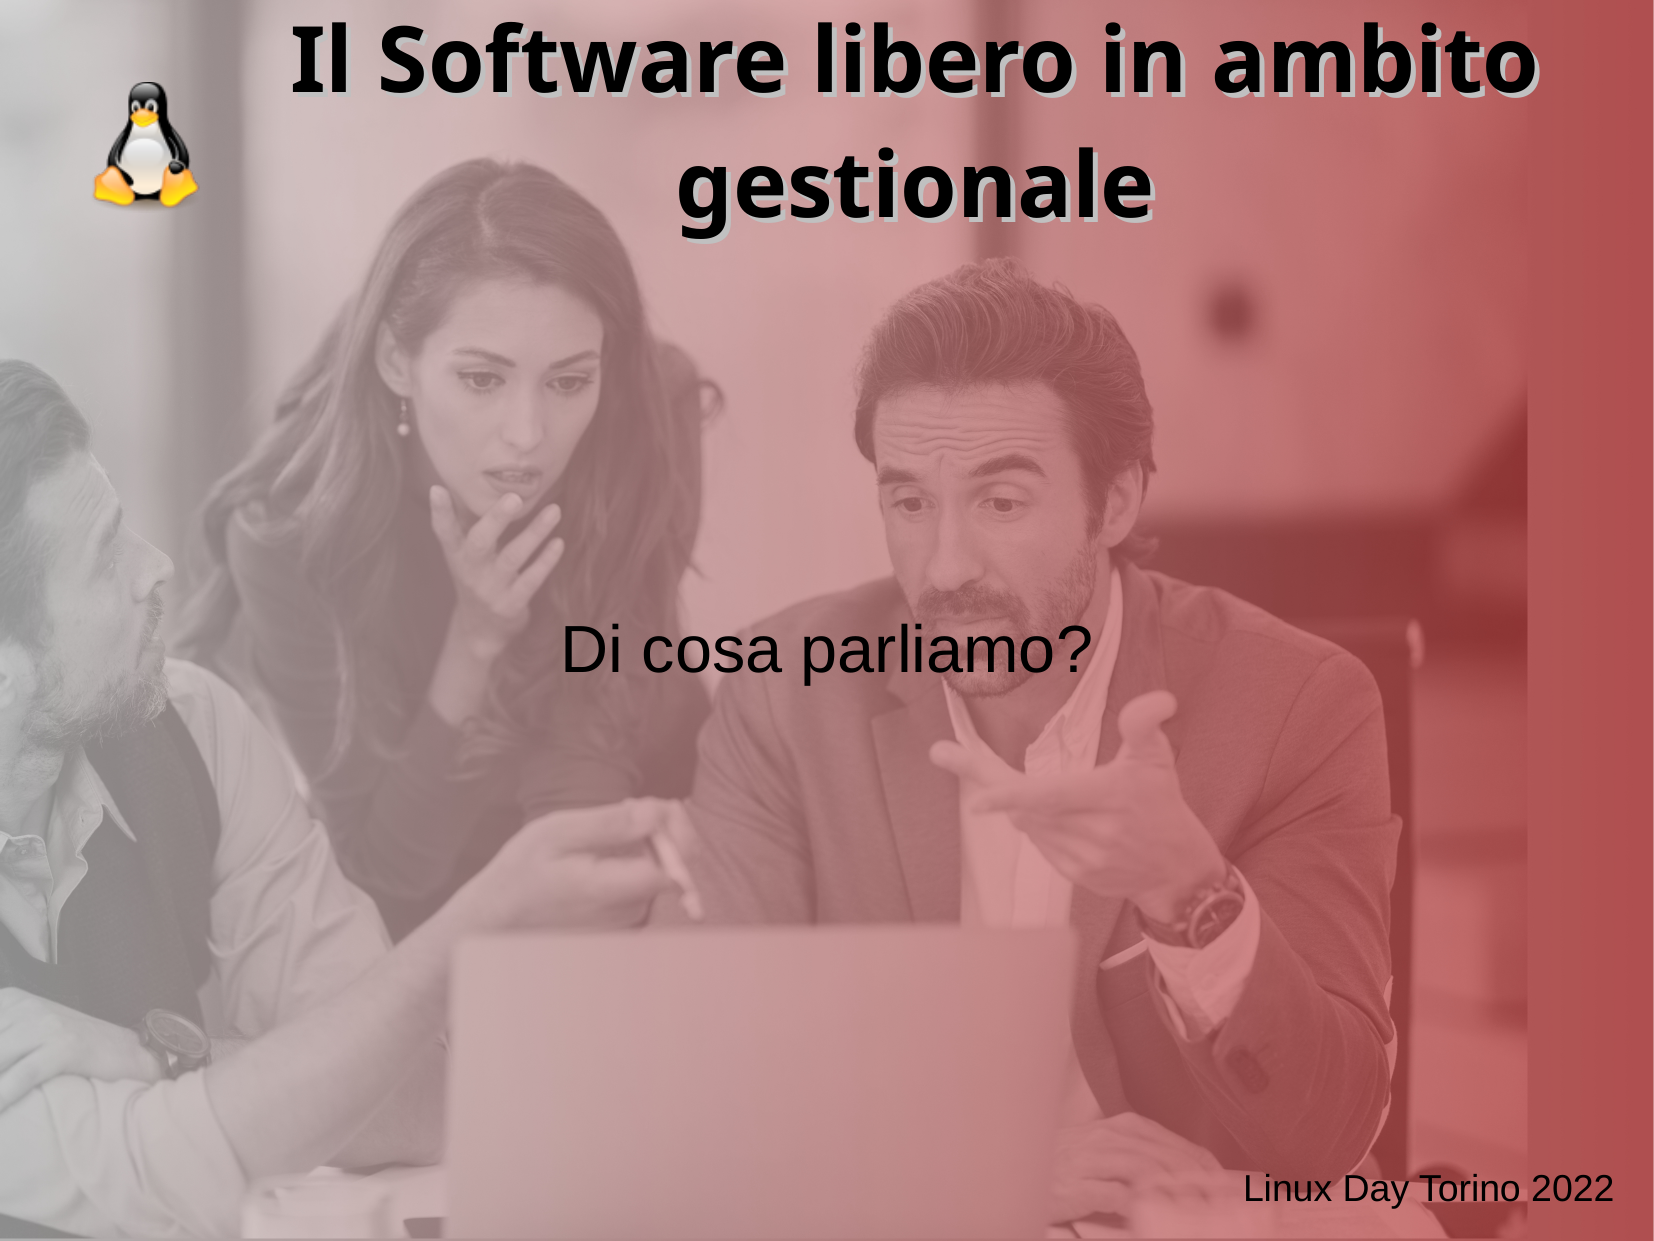

# Il Software libero in ambito gestionale
Di cosa parliamo?
Linux Day Torino 2022